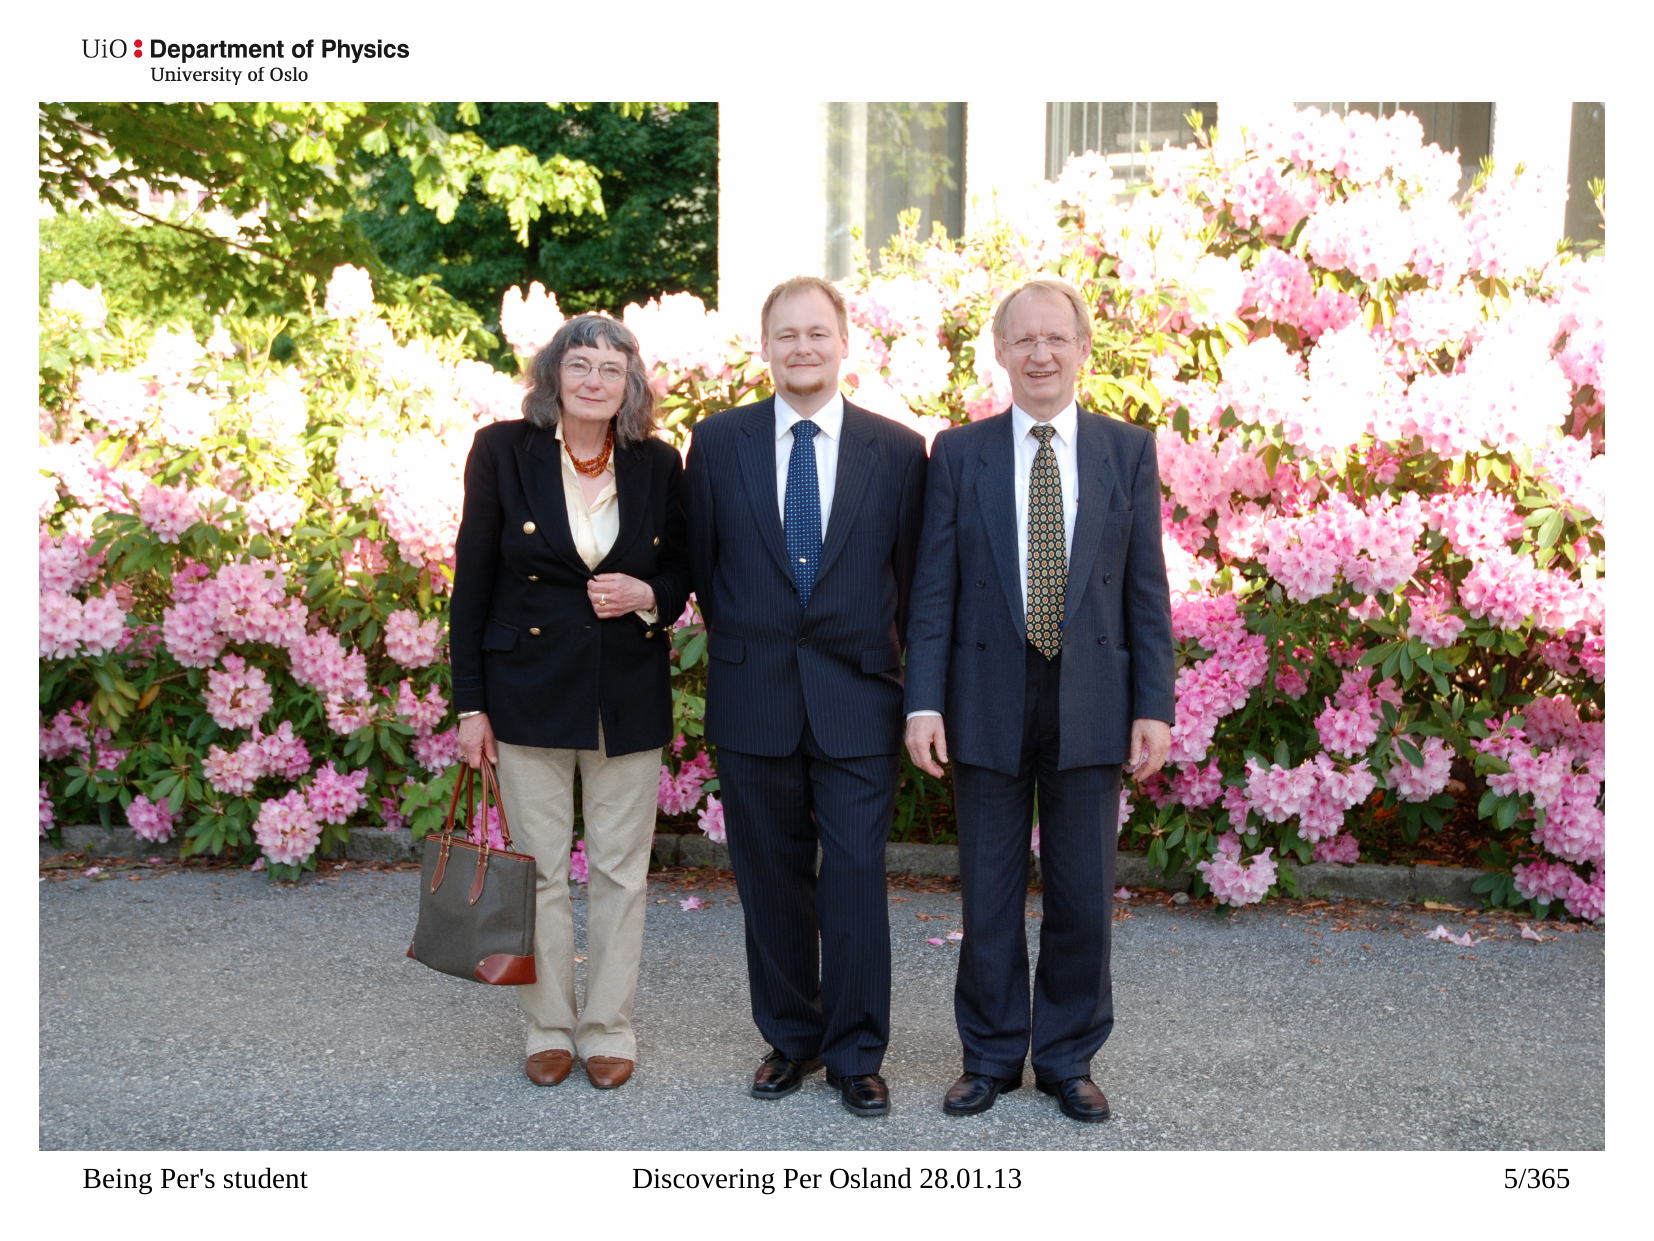

# Being Per's student means...
A lot of good advice.
That you start to change your concept of time.
You will get your picture taken a lot.
Being introduced to an incredible number of people.
Drinking a lot of coffee.
You discover that Per is one of the funniest people in physics.
That you end up feeling part of a family...
Being Per's student
Discovering Per Osland 28.01.13
5